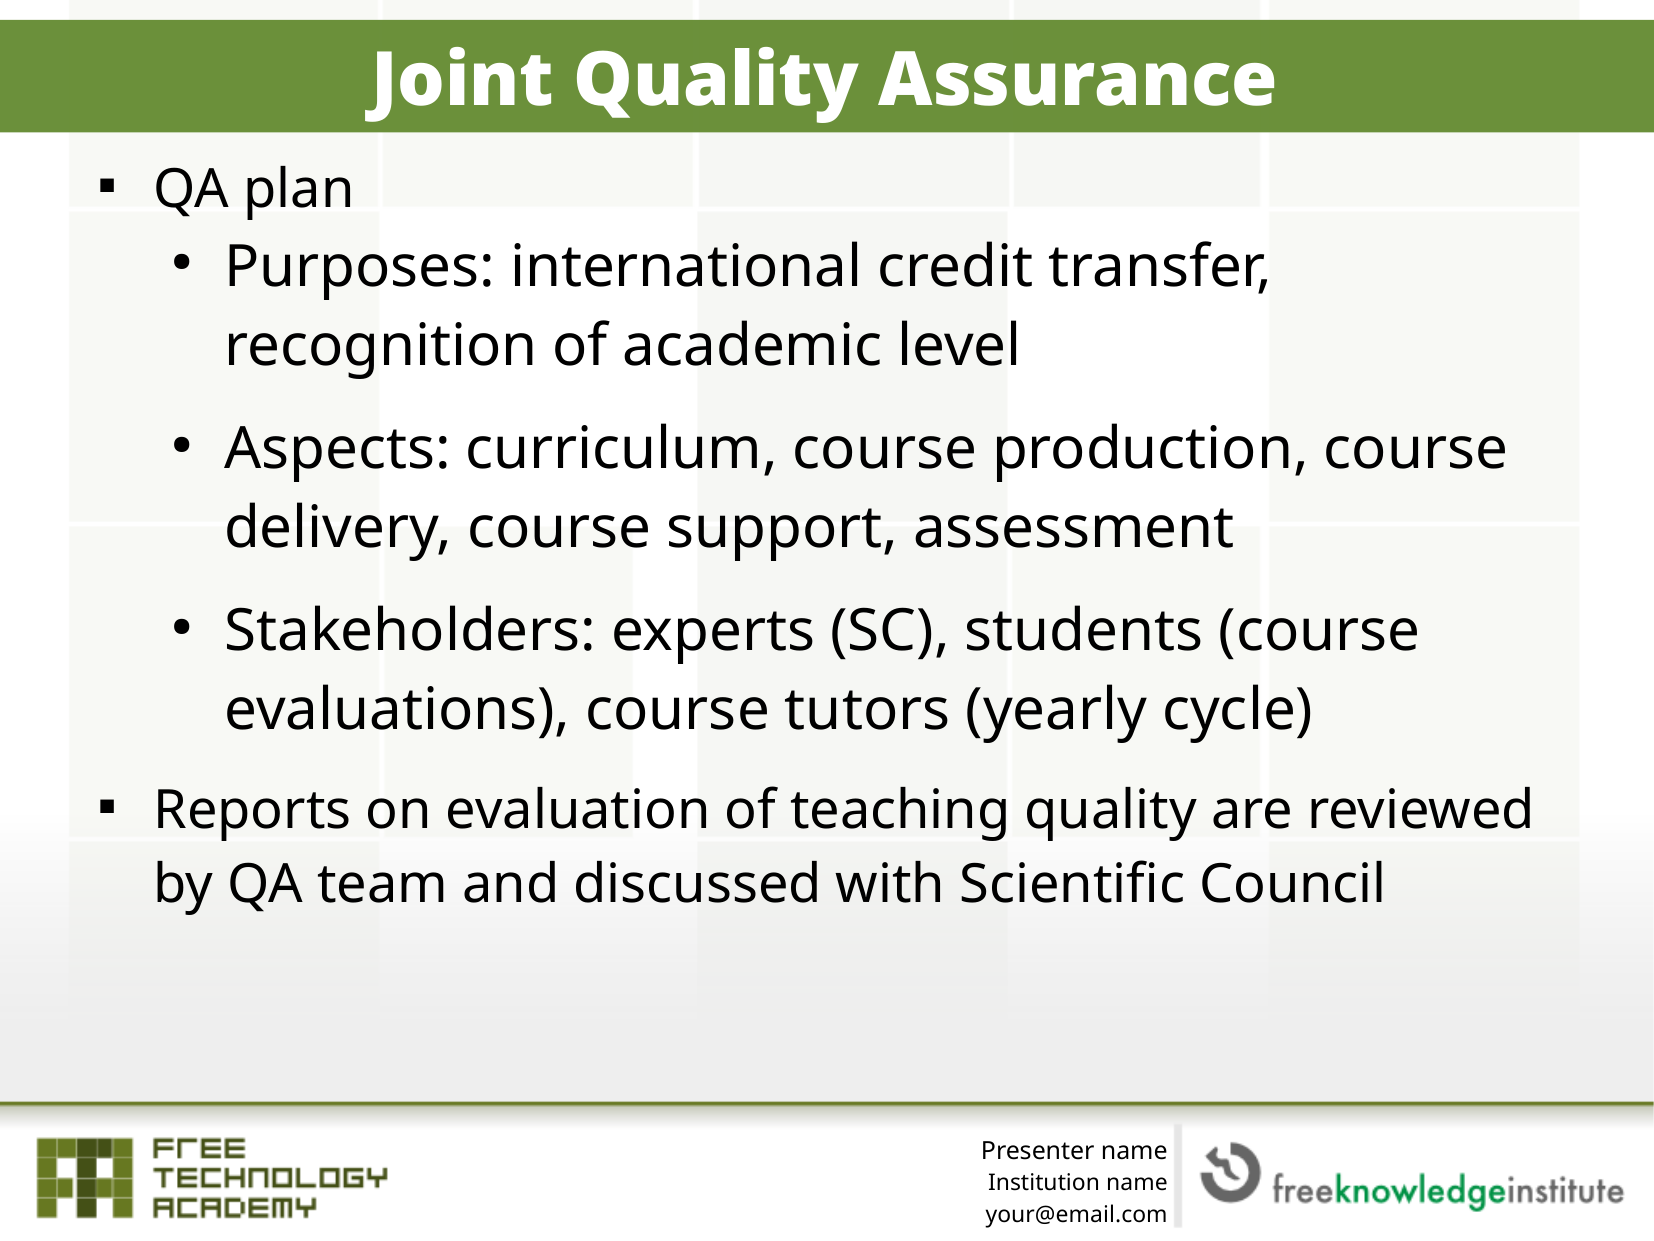

# Joint Quality Assurance
QA plan
Purposes: international credit transfer, recognition of academic level
Aspects: curriculum, course production, course delivery, course support, assessment
Stakeholders: experts (SC), students (course evaluations), course tutors (yearly cycle)
Reports on evaluation of teaching quality are reviewed by QA team and discussed with Scientific Council